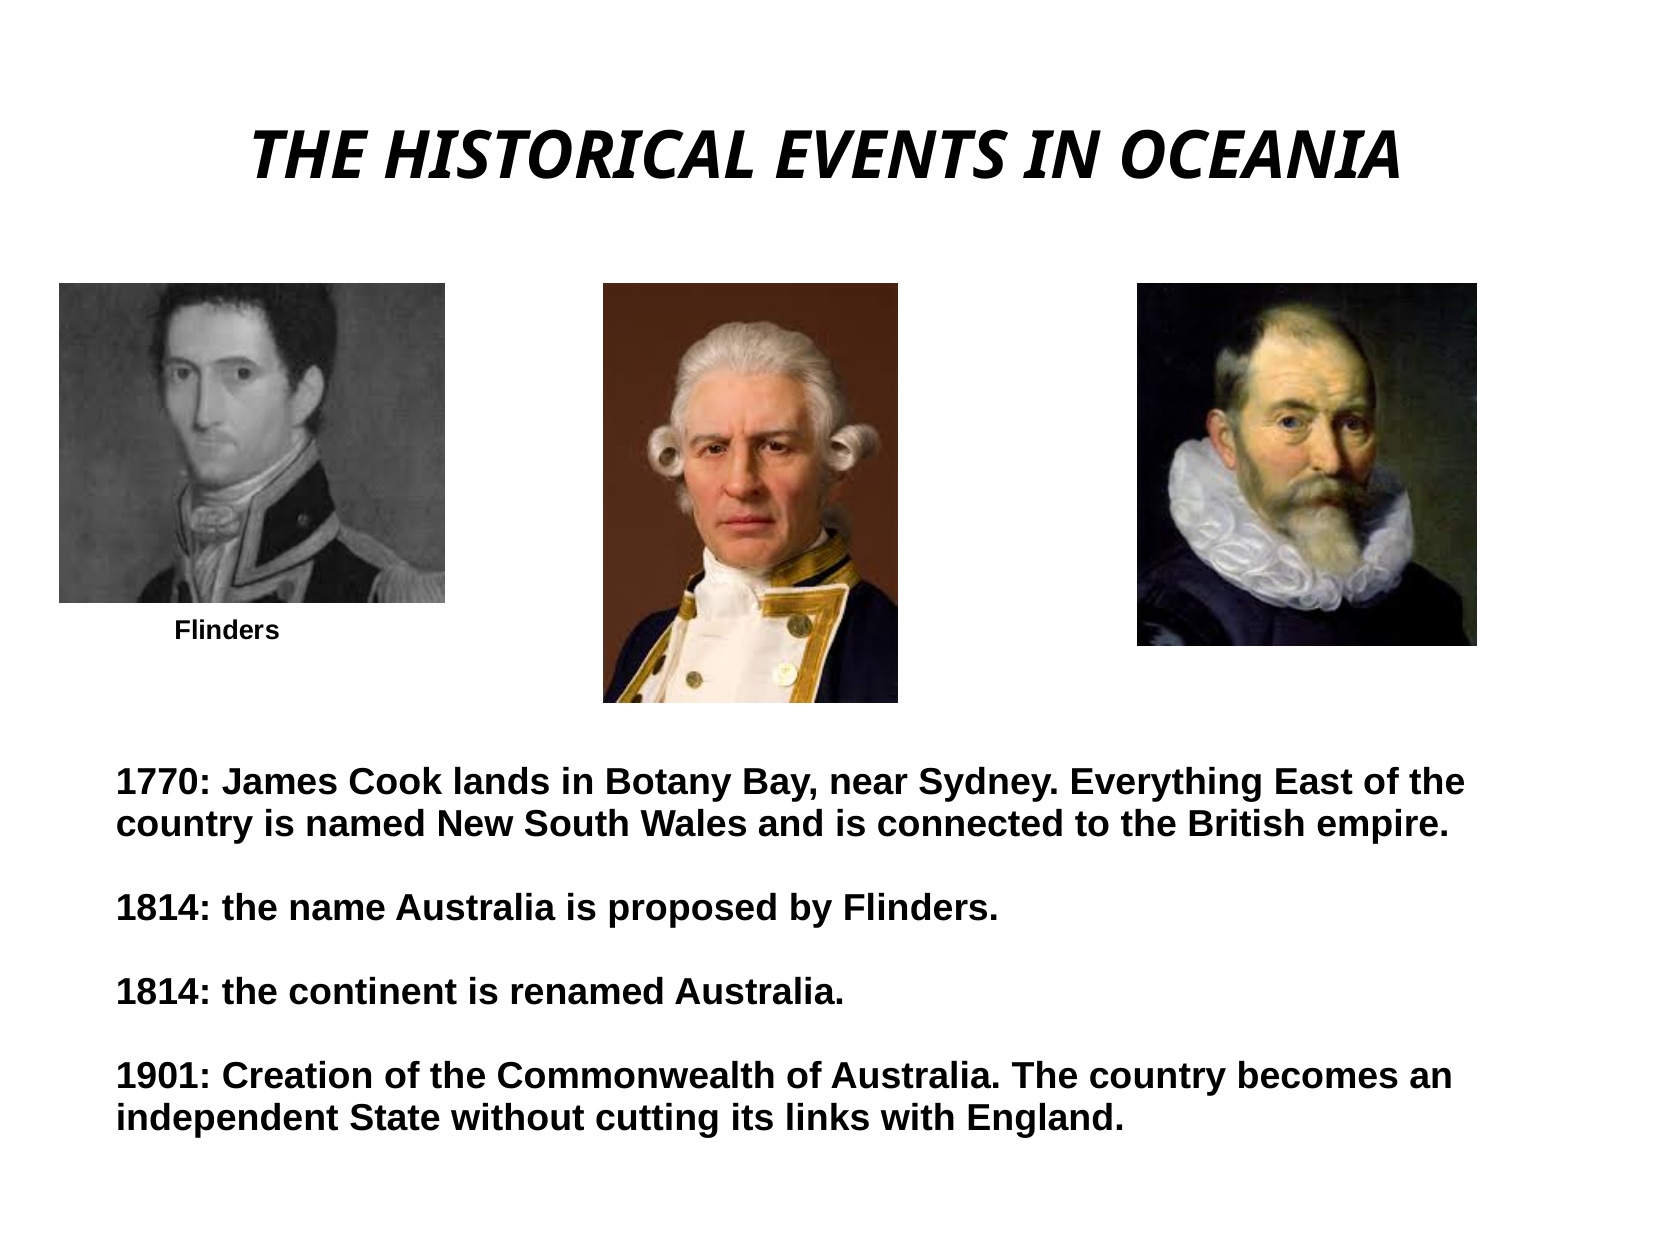

# THE HISTORICAL EVENTS IN OCEANIA
1770: James Cook lands in Botany Bay, near Sydney. Everything East of the country is named New South Wales and is connected to the British empire.
1814: the name Australia is proposed by Flinders.
1814: the continent is renamed Australia.
1901: Creation of the Commonwealth of Australia. The country becomes an independent State without cutting its links with England.